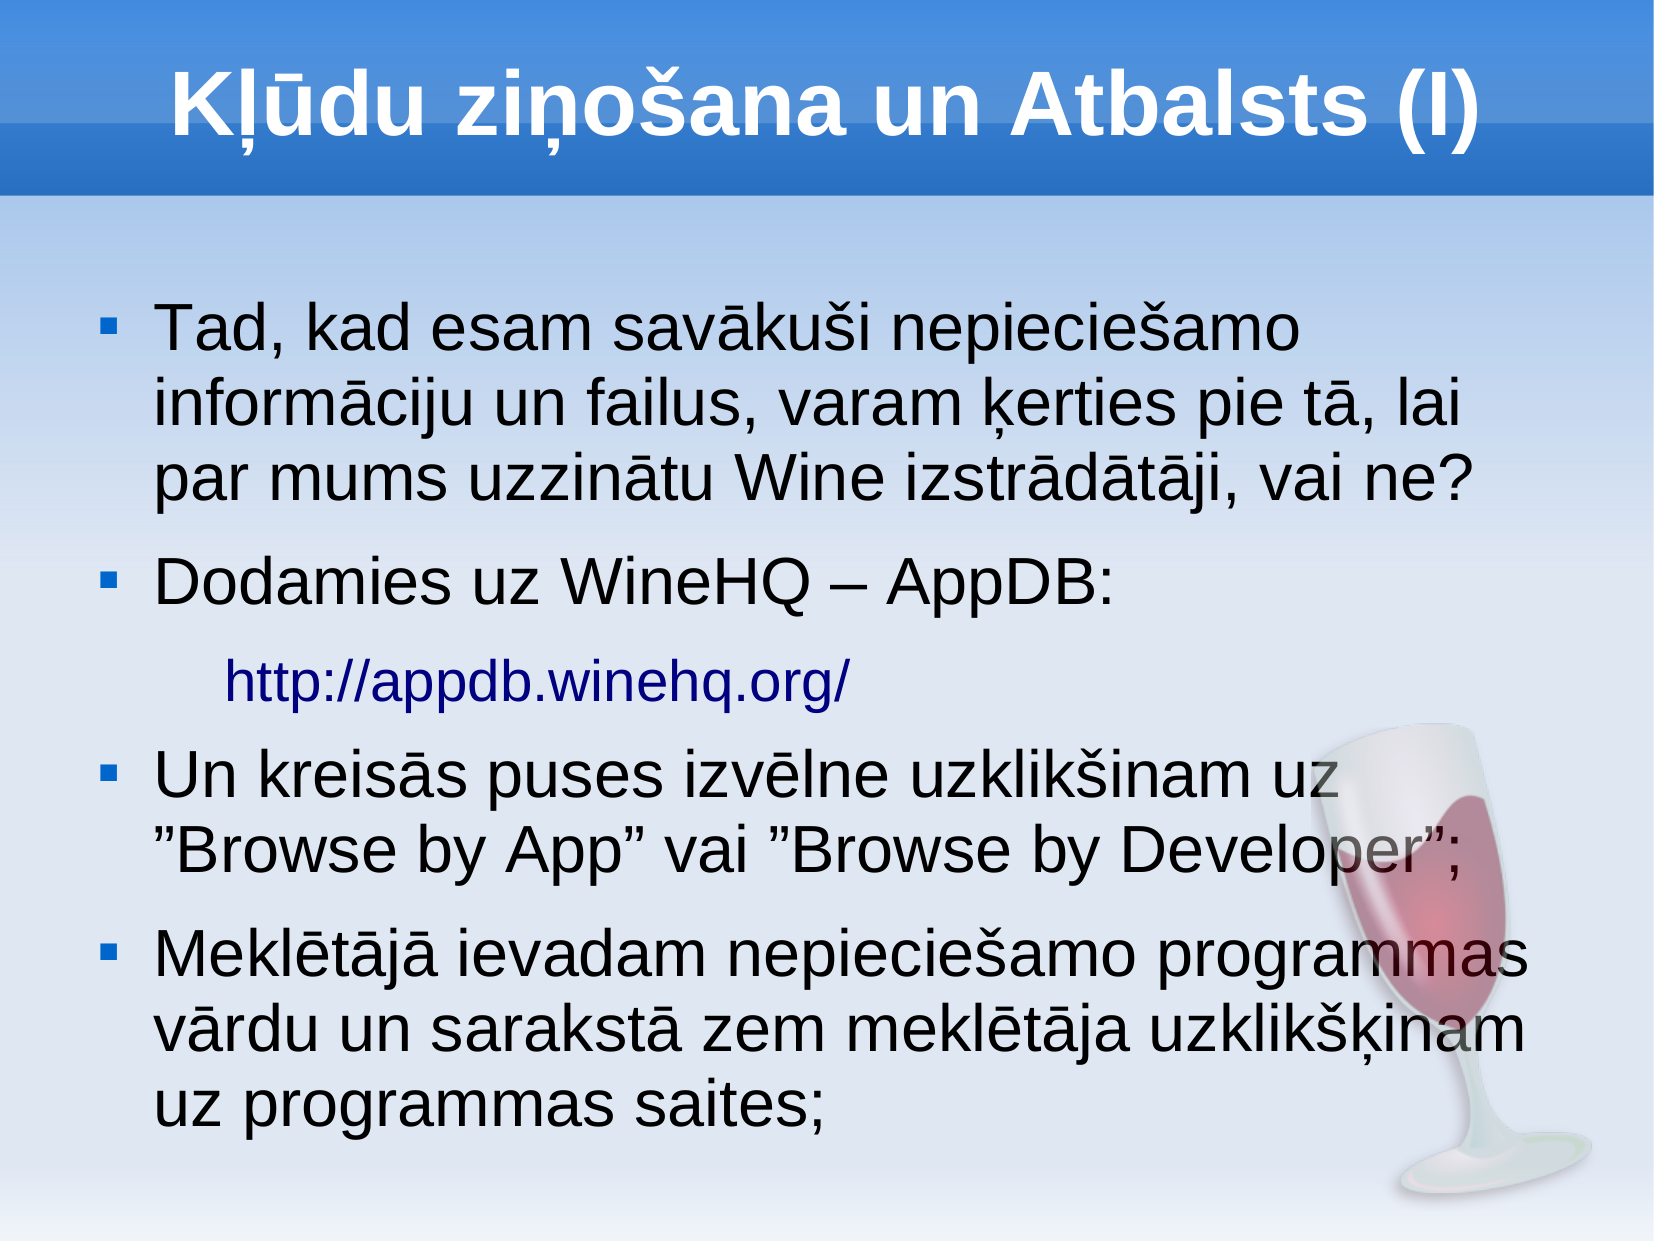

# Kļūdu ziņošana un Atbalsts (I)
Tad, kad esam savākuši nepieciešamo informāciju un failus, varam ķerties pie tā, lai par mums uzzinātu Wine izstrādātāji, vai ne?
Dodamies uz WineHQ – AppDB:
http://appdb.winehq.org/
Un kreisās puses izvēlne uzklikšinam uz ”Browse by App” vai ”Browse by Developer”;
Meklētājā ievadam nepieciešamo programmas vārdu un sarakstā zem meklētāja uzklikšķinam uz programmas saites;